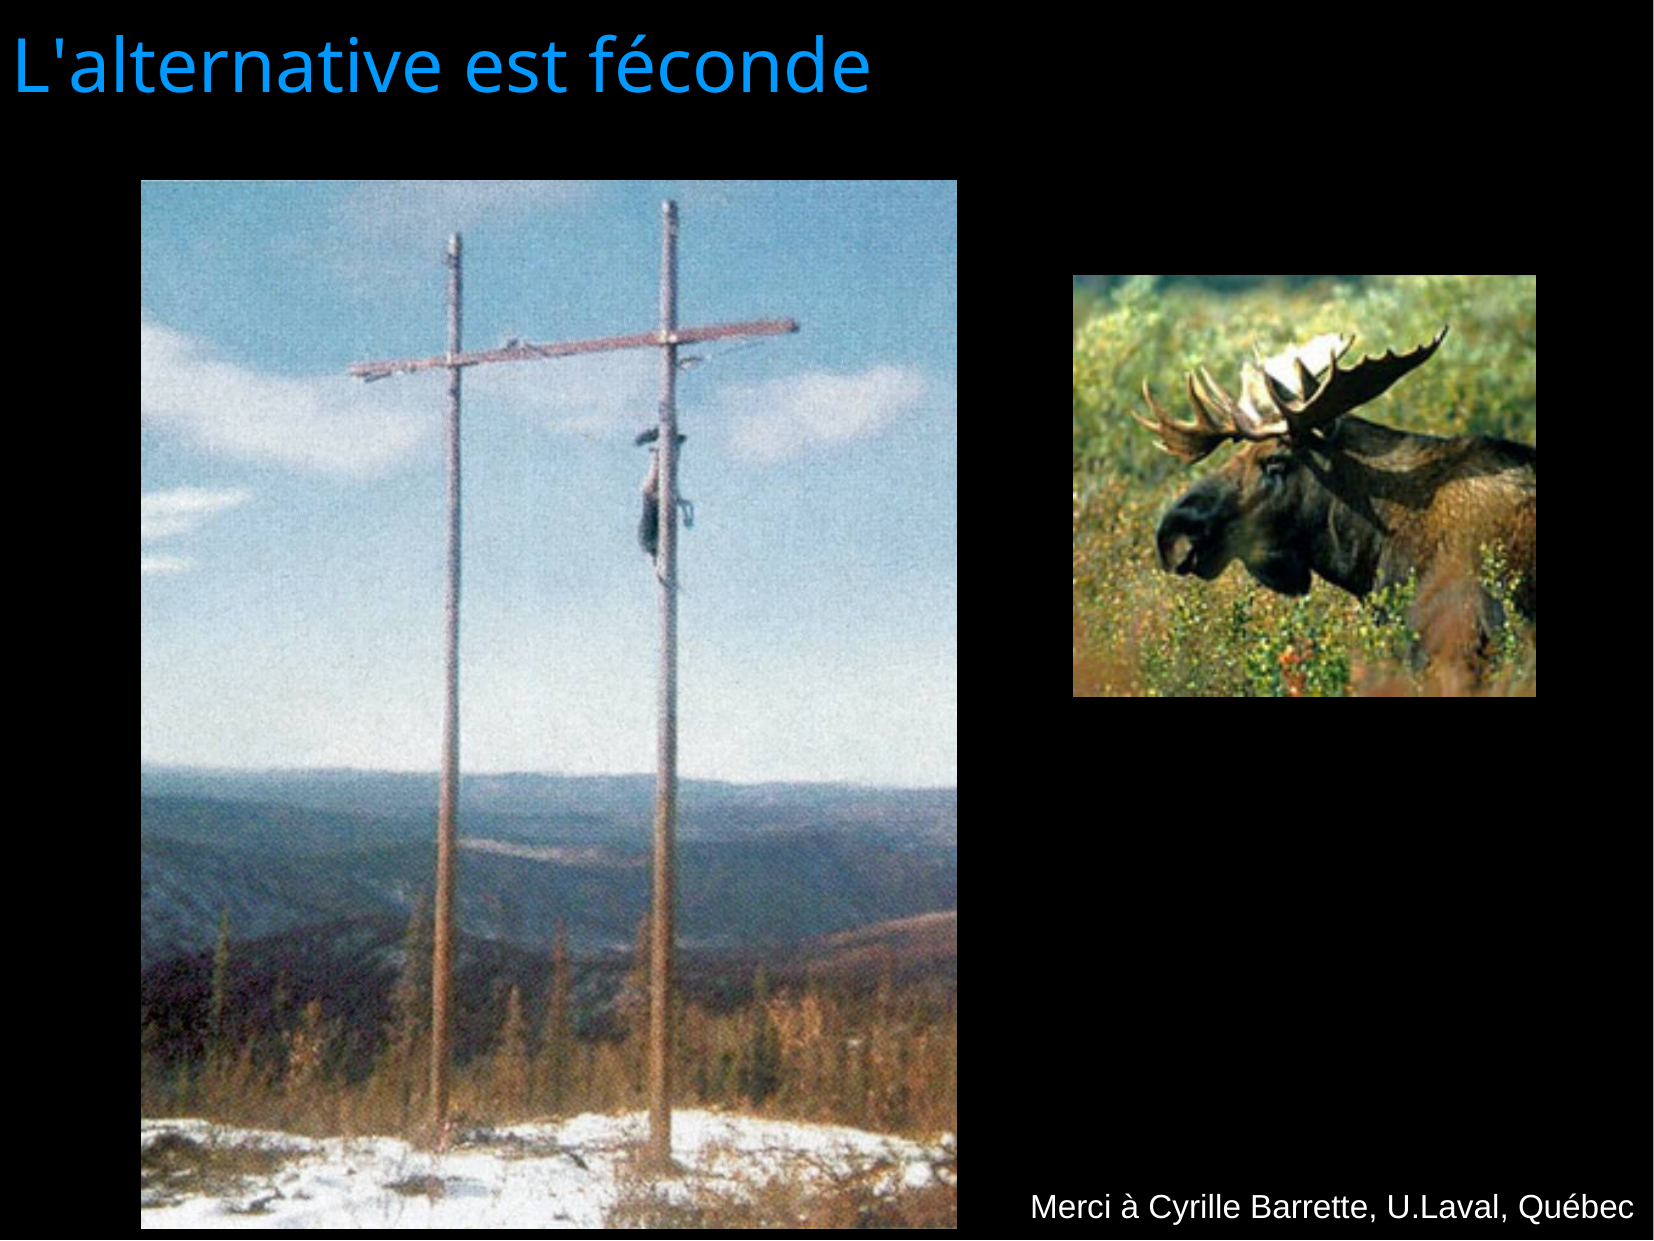

L'alternative est féconde
Merci à Cyrille Barrette, U.Laval, Québec